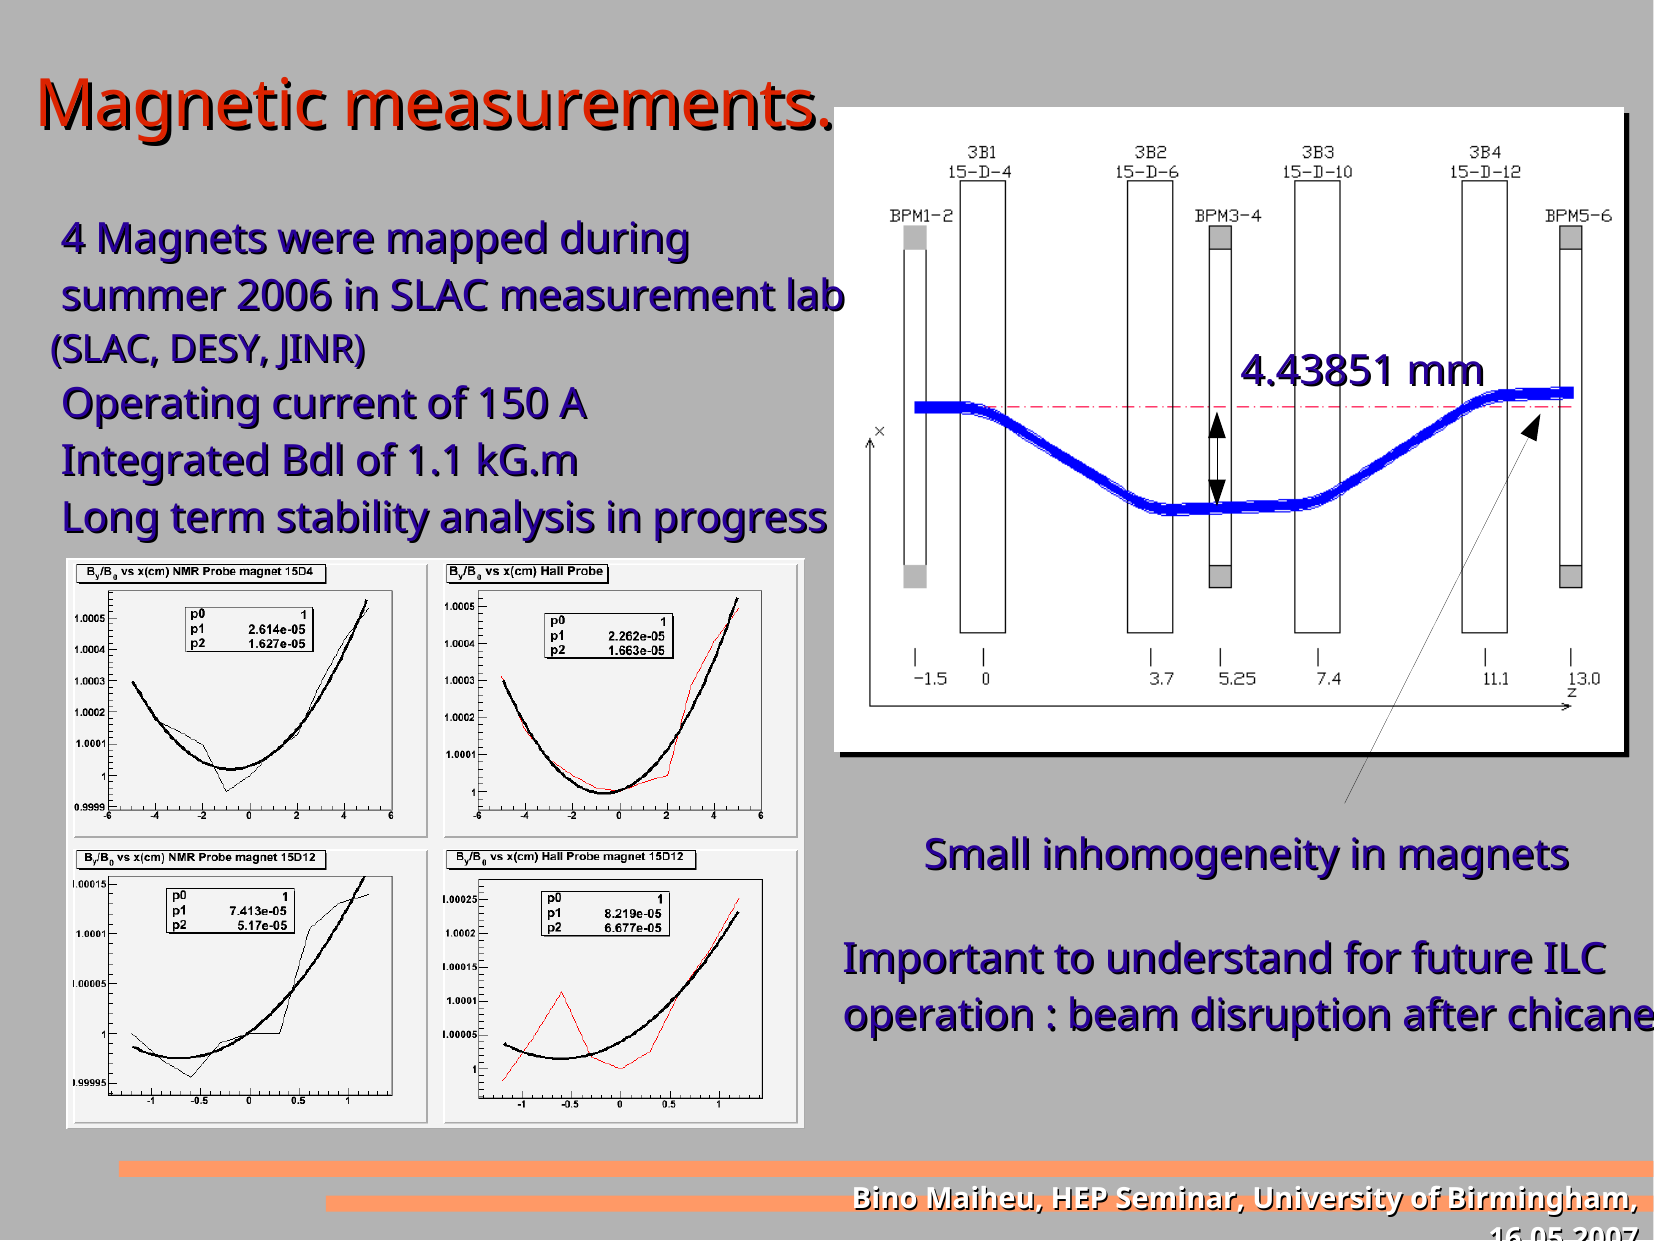

Magnetic measurements...
 4 Magnets were mapped during
 summer 2006 in SLAC measurement lab
(SLAC, DESY, JINR)
 Operating current of 150 A
 Integrated Bdl of 1.1 kG.m
 Long term stability analysis in progress
4.43851 mm
Small inhomogeneity in magnets
Important to understand for future ILC
operation : beam disruption after chicane
Bino Maiheu, HEP Seminar, University of Birmingham, 16.05.2007